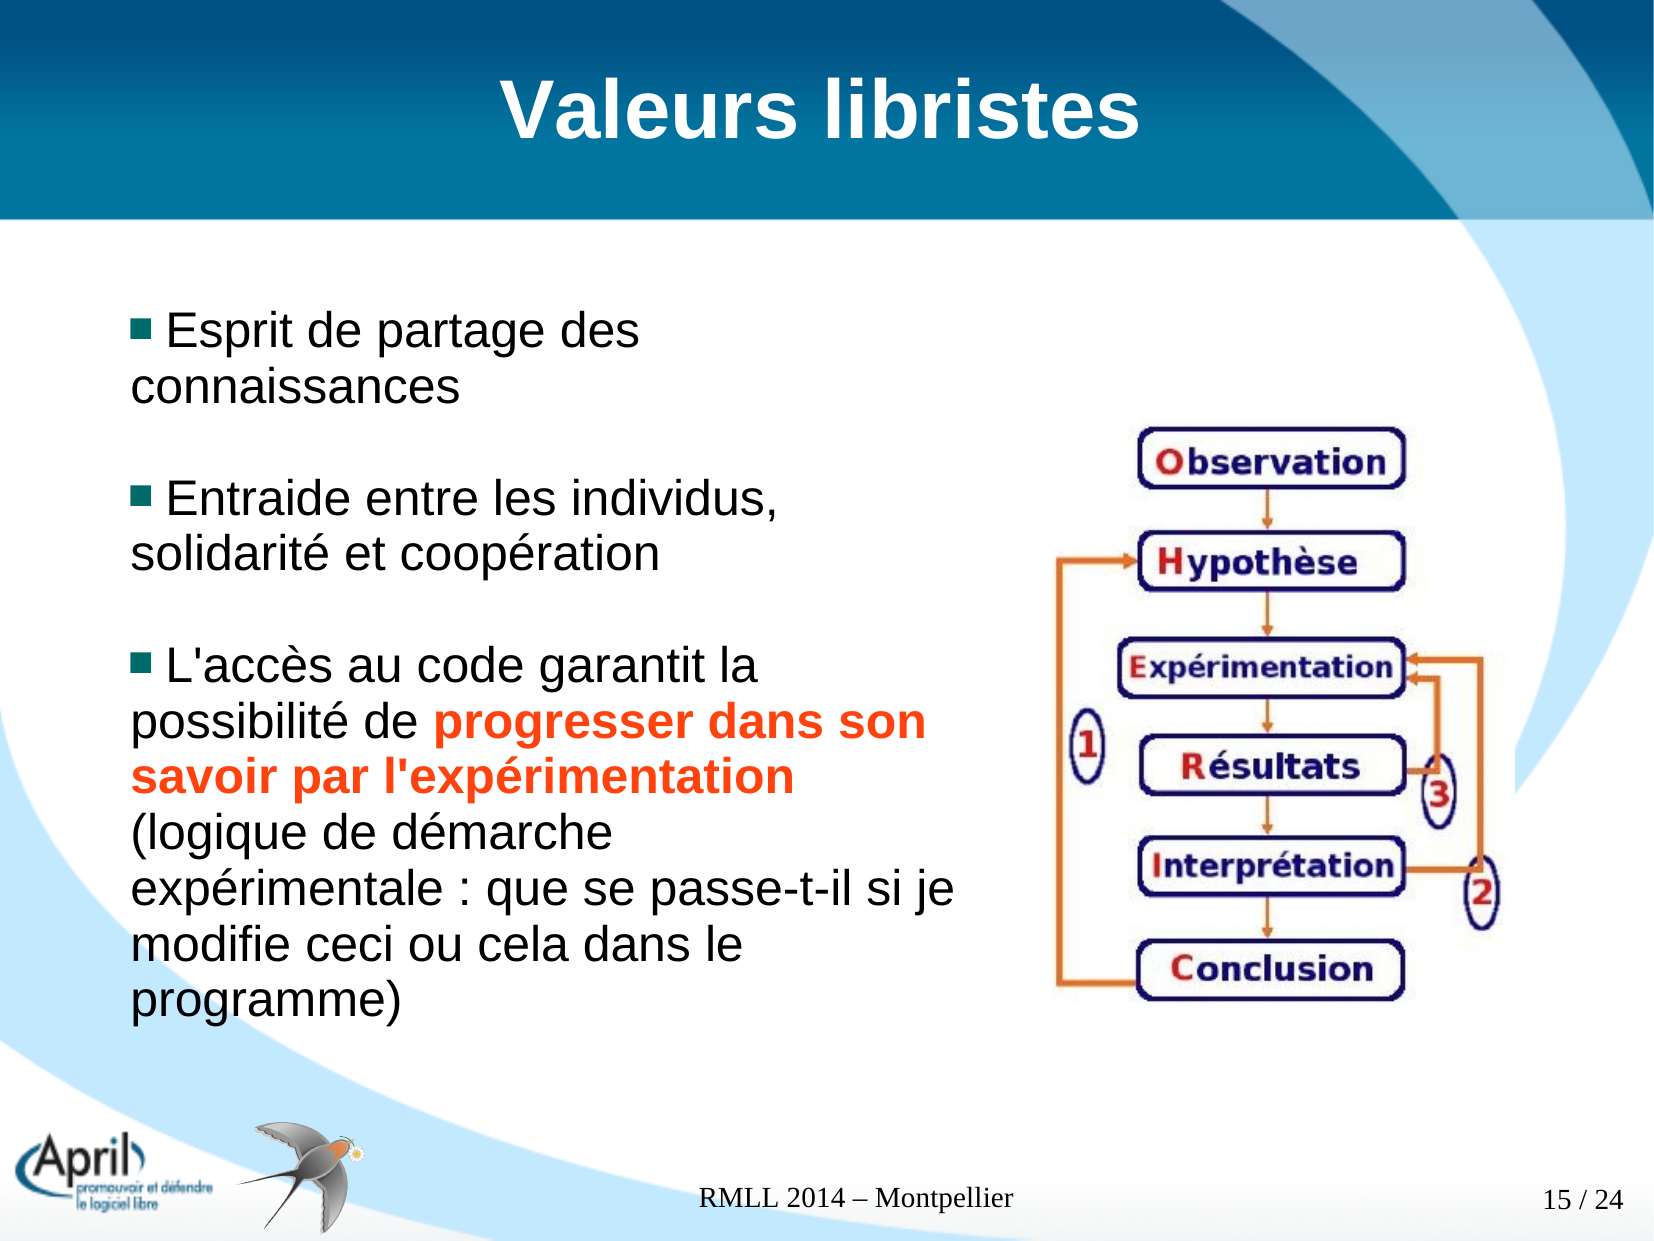

# Valeurs libristes
 Esprit de partage des connaissances
 Entraide entre les individus, solidarité et coopération
 L'accès au code garantit la possibilité de progresser dans son savoir par l'expérimentation (logique de démarche expérimentale : que se passe-t-il si je modifie ceci ou cela dans le programme)
15
L'informatique libre